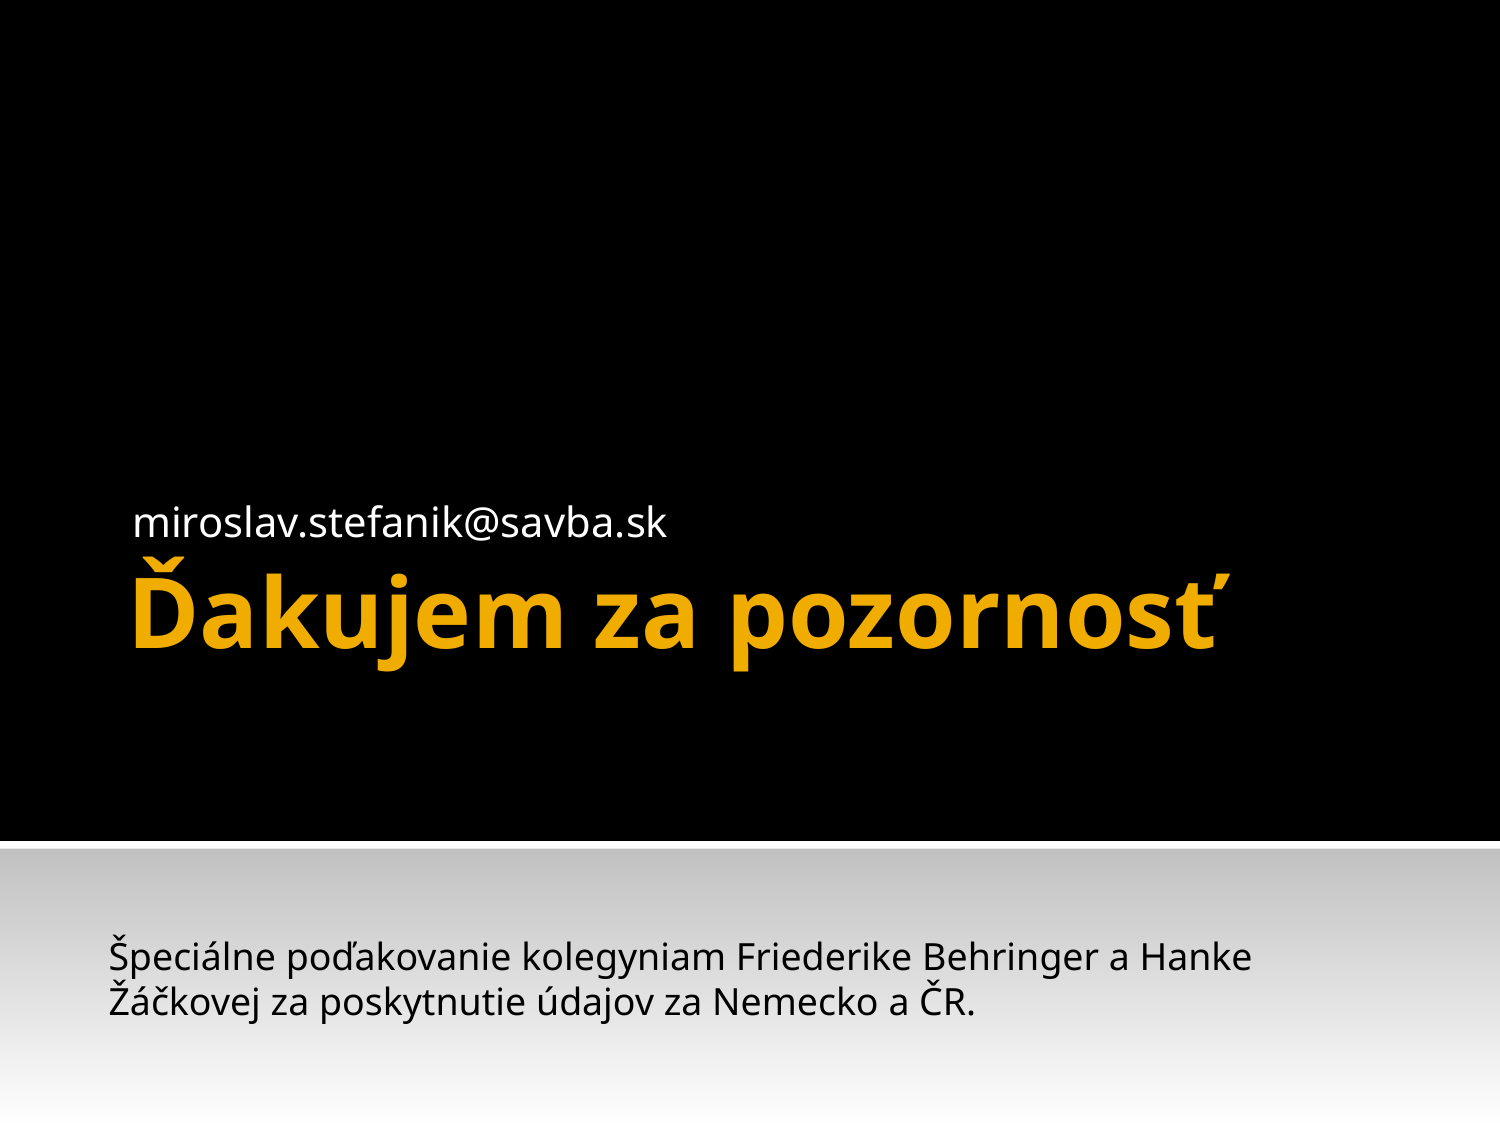

miroslav.stefanik@savba.sk
# Ďakujem za pozornosť
Špeciálne poďakovanie kolegyniam Friederike Behringer a Hanke Žáčkovej za poskytnutie údajov za Nemecko a ČR.